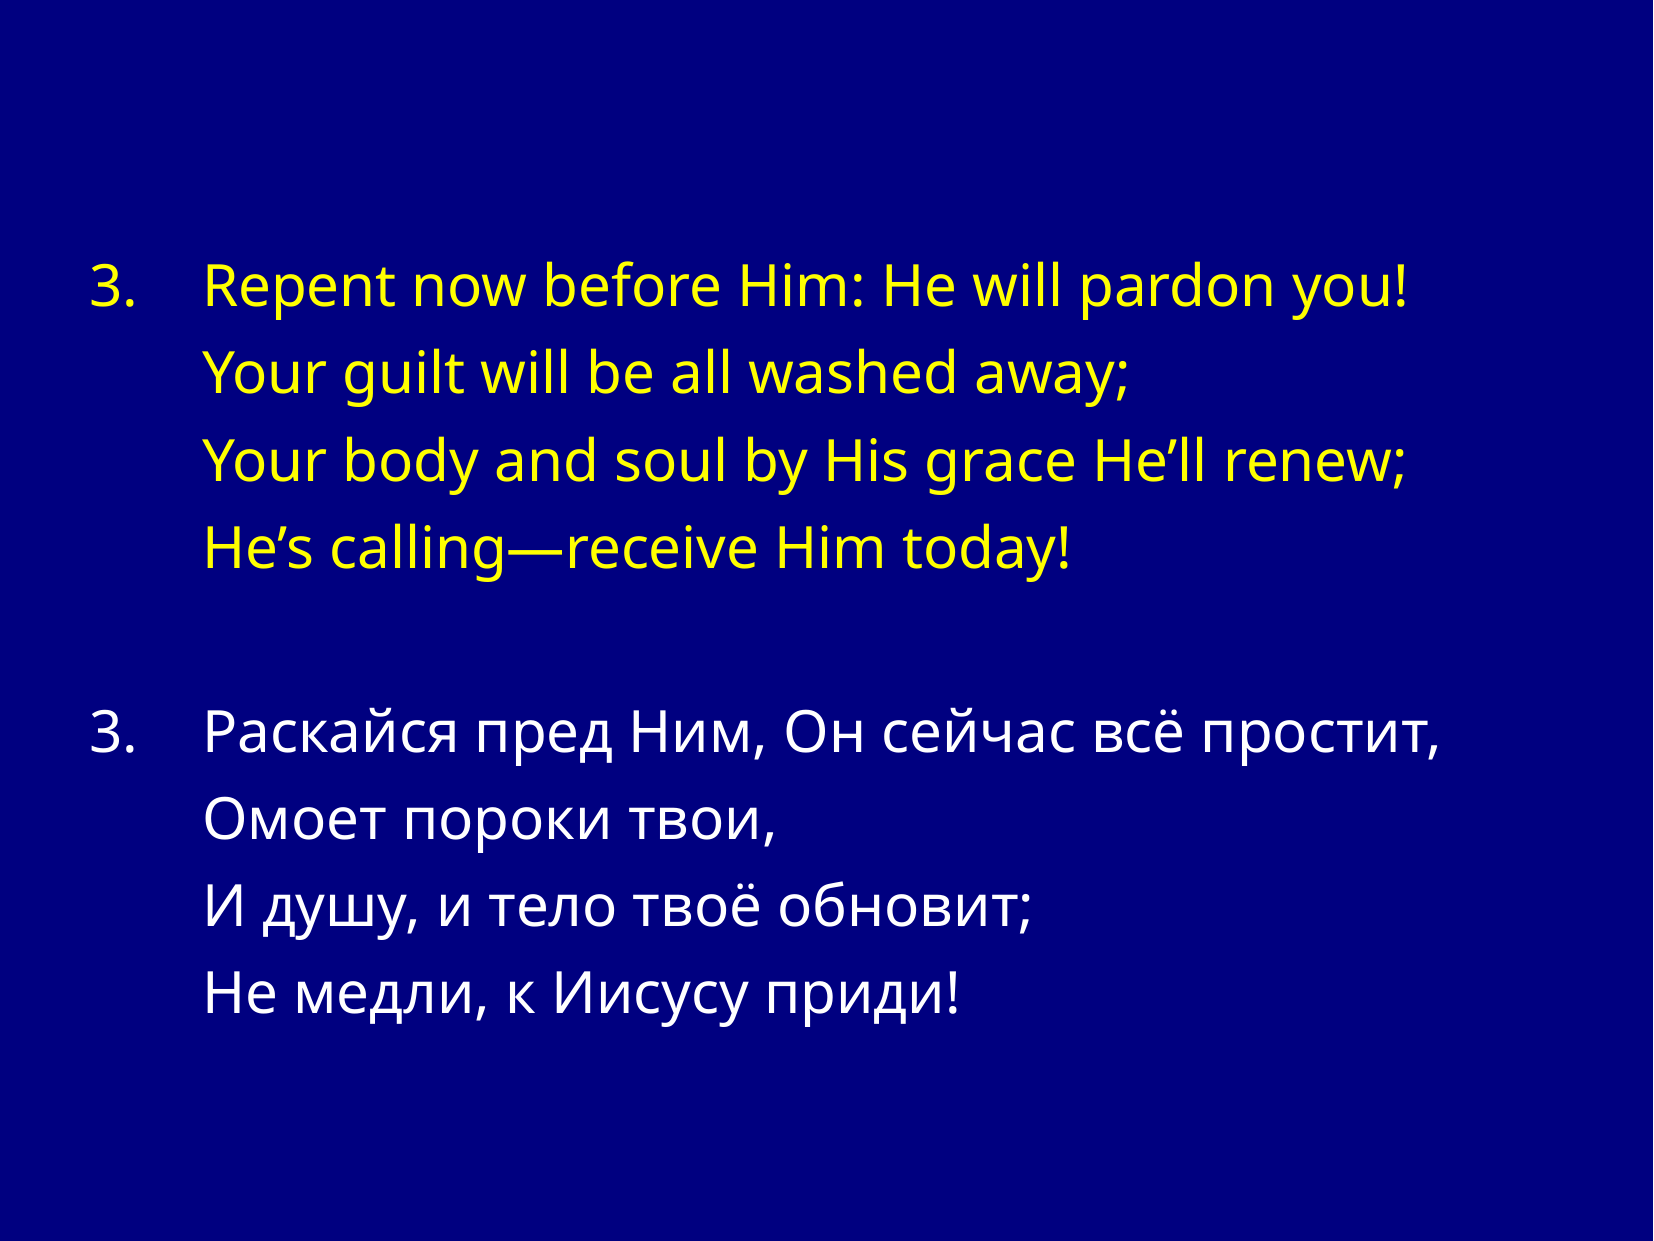

3.	Repent now before Him: He will pardon you!
	Your guilt will be all washed away;
	Your body and soul by His grace He’ll renew;
	He’s calling—receive Him today!
3.	Раскайся пред Ним, Он сейчас всё простит,
	Омоет пороки твои,
	И душу, и тело твоё обновит;
	Не медли, к Иисусу приди!